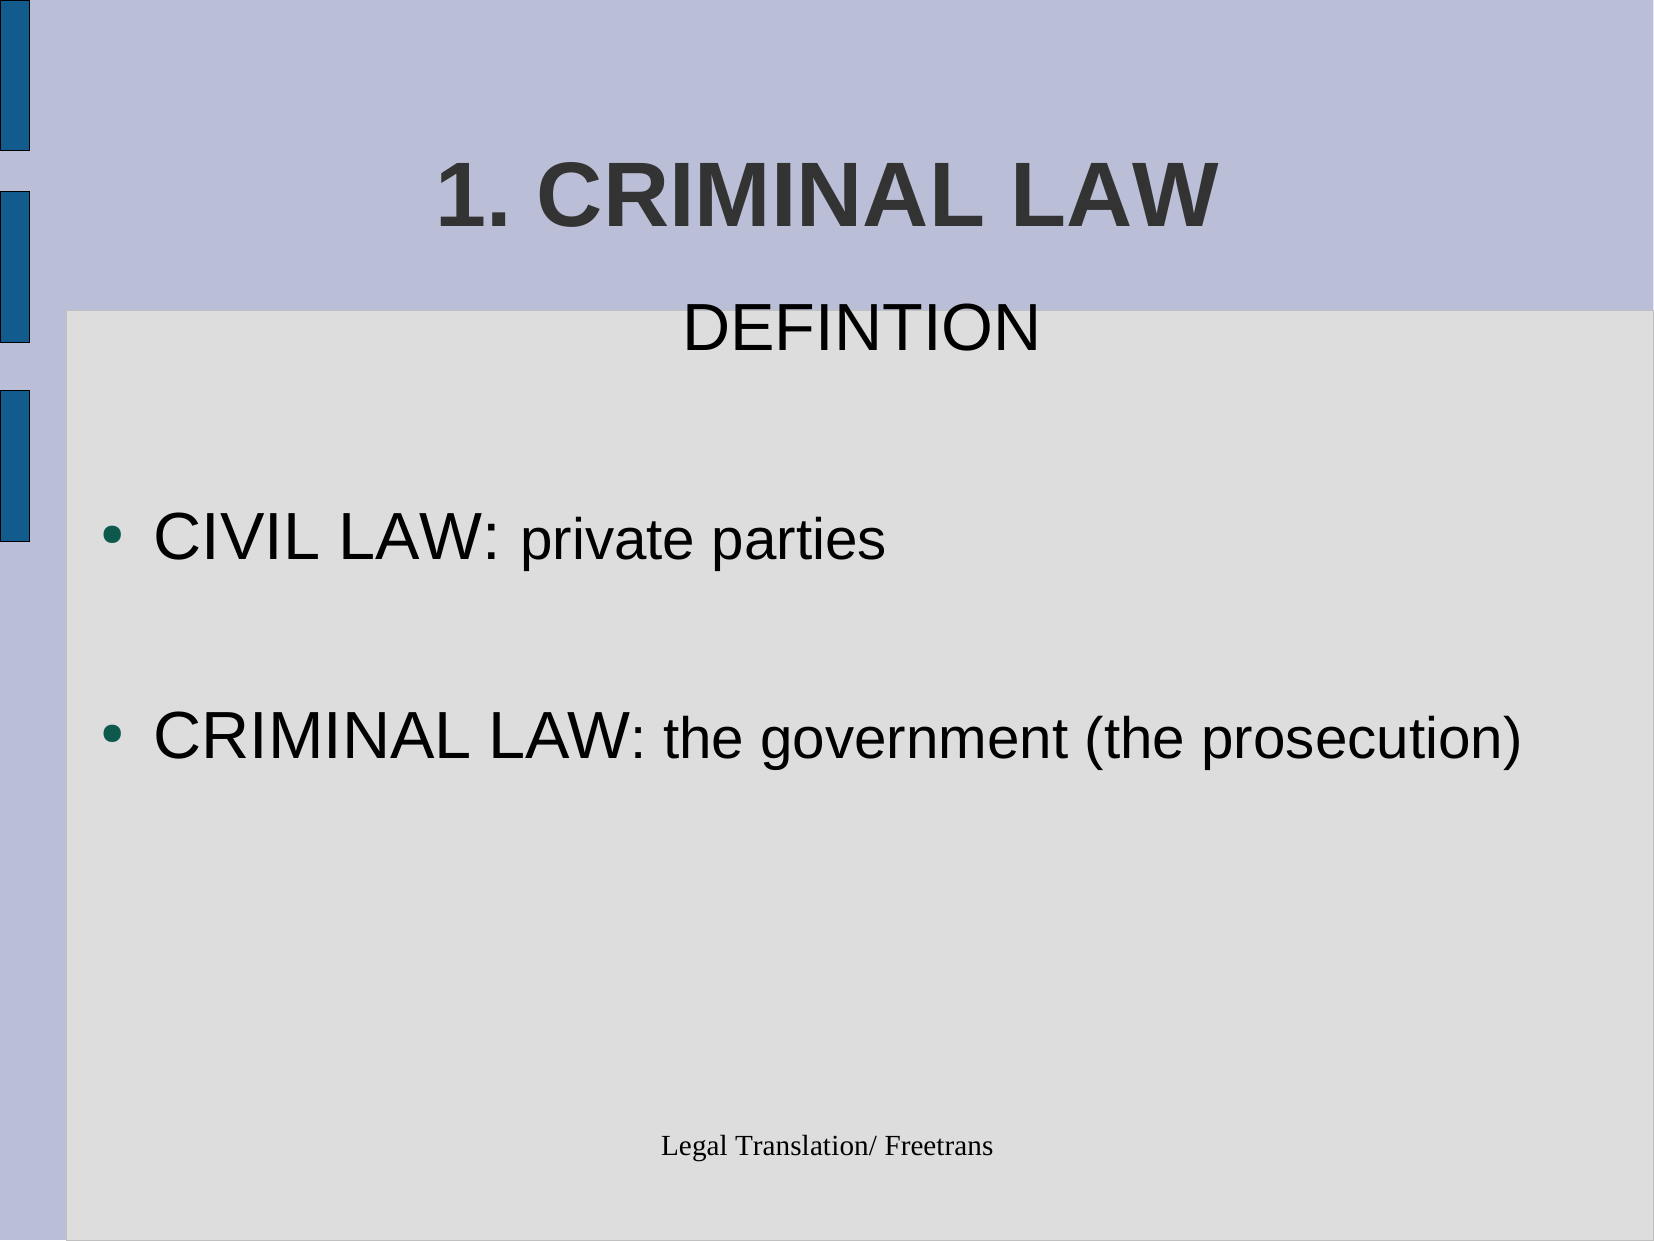

# 1. CRIMINAL LAW
DEFINTION
CIVIL LAW: private parties
CRIMINAL LAW: the government (the prosecution)
Legal Translation/ Freetrans